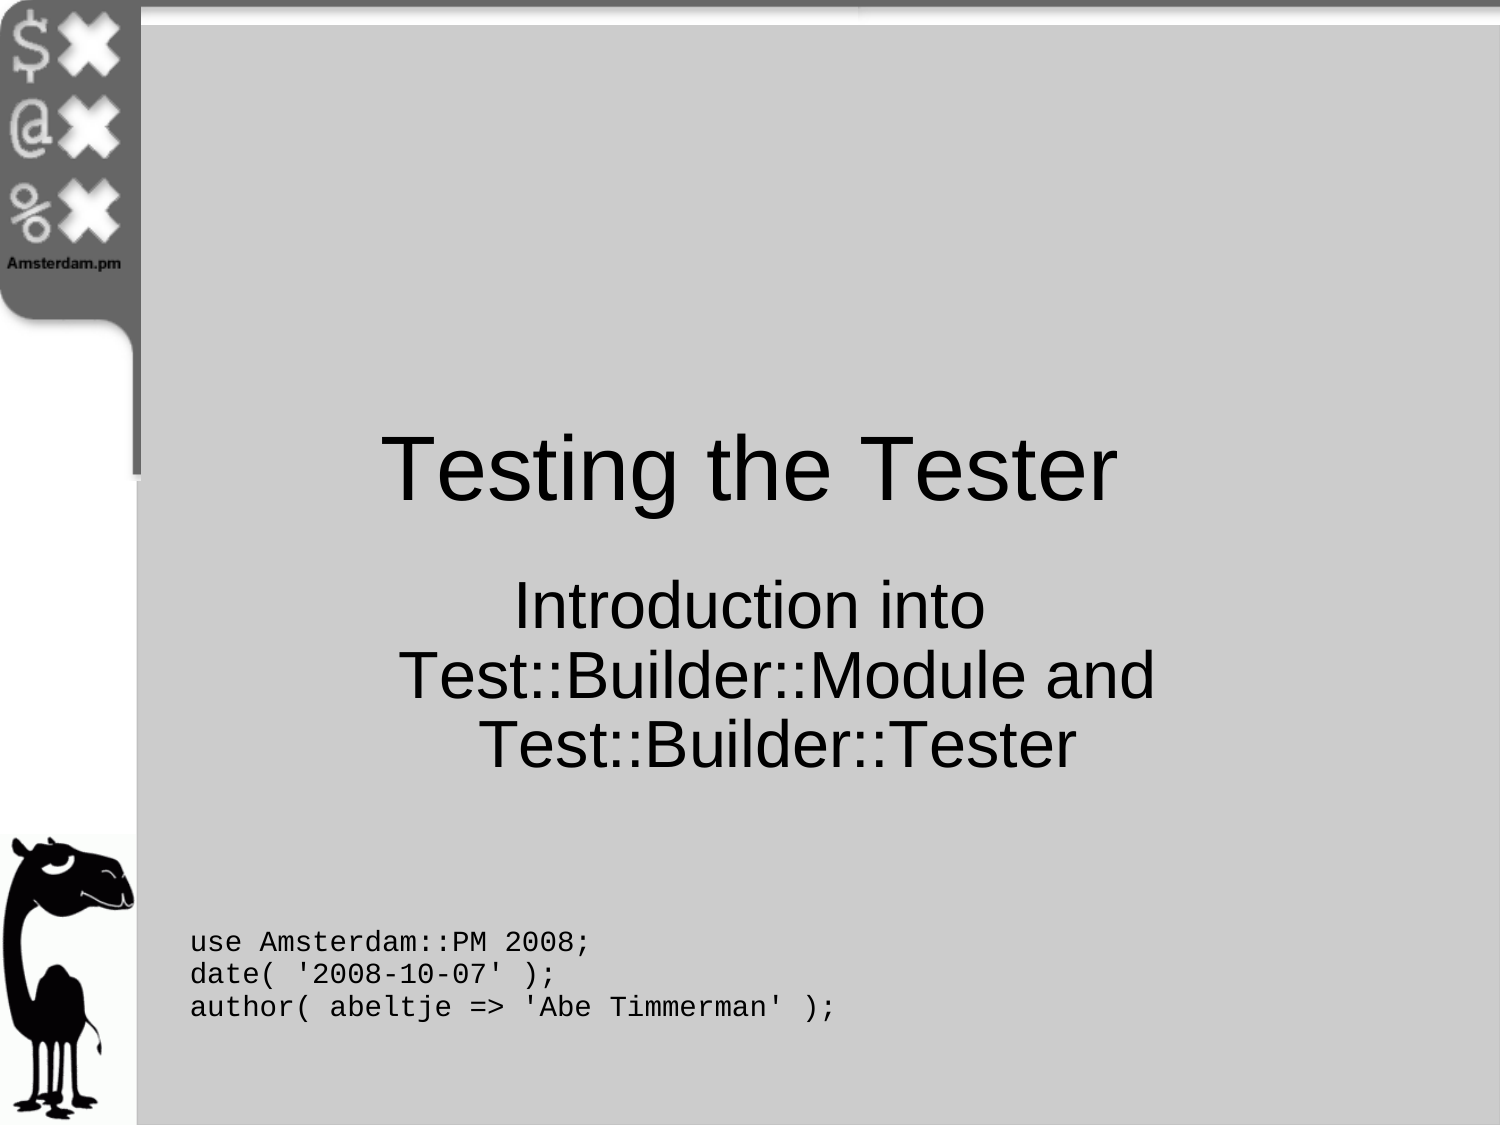

# Testing the Tester
Introduction into Test::Builder::Module and Test::Builder::Tester
use Amsterdam::PM 2008;
date( '2008-10-07' );
author( abeltje => 'Abe Timmerman' );